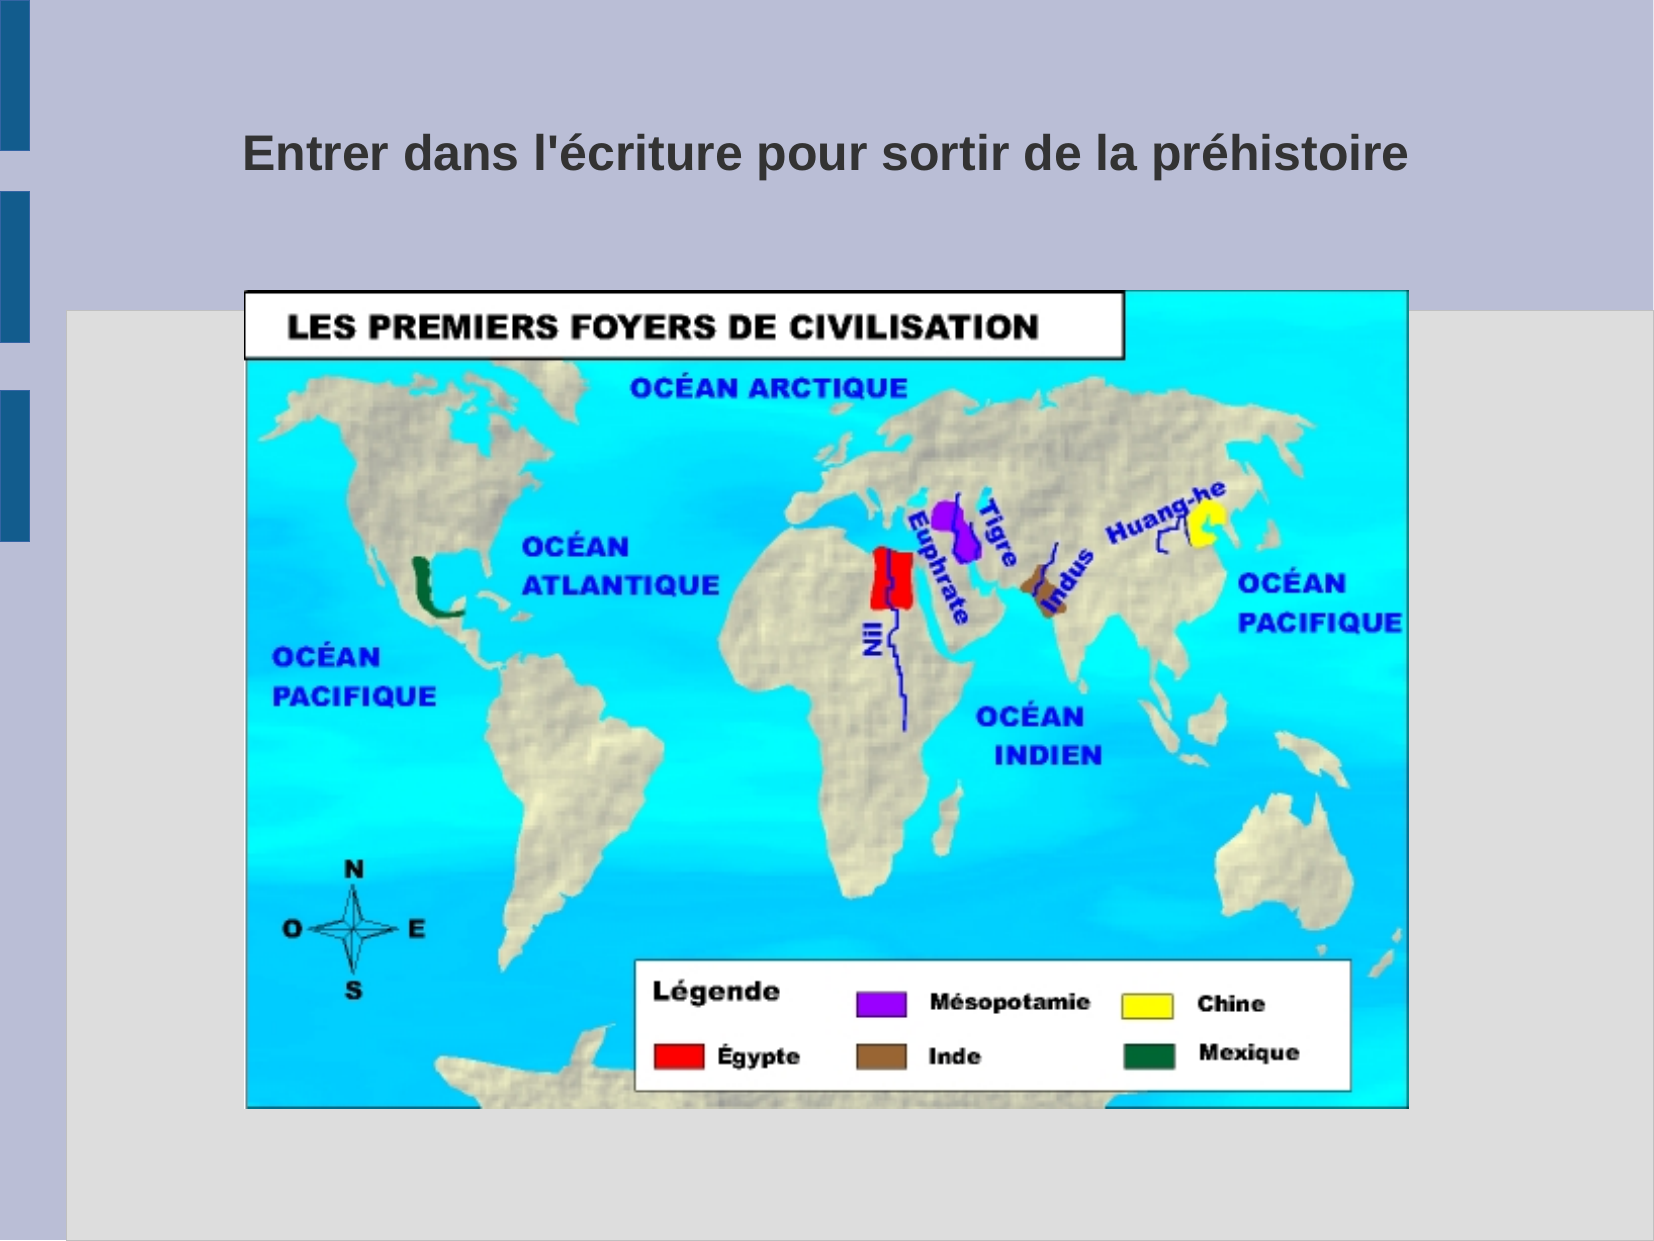

# Entrer dans l'écriture pour sortir de la préhistoire